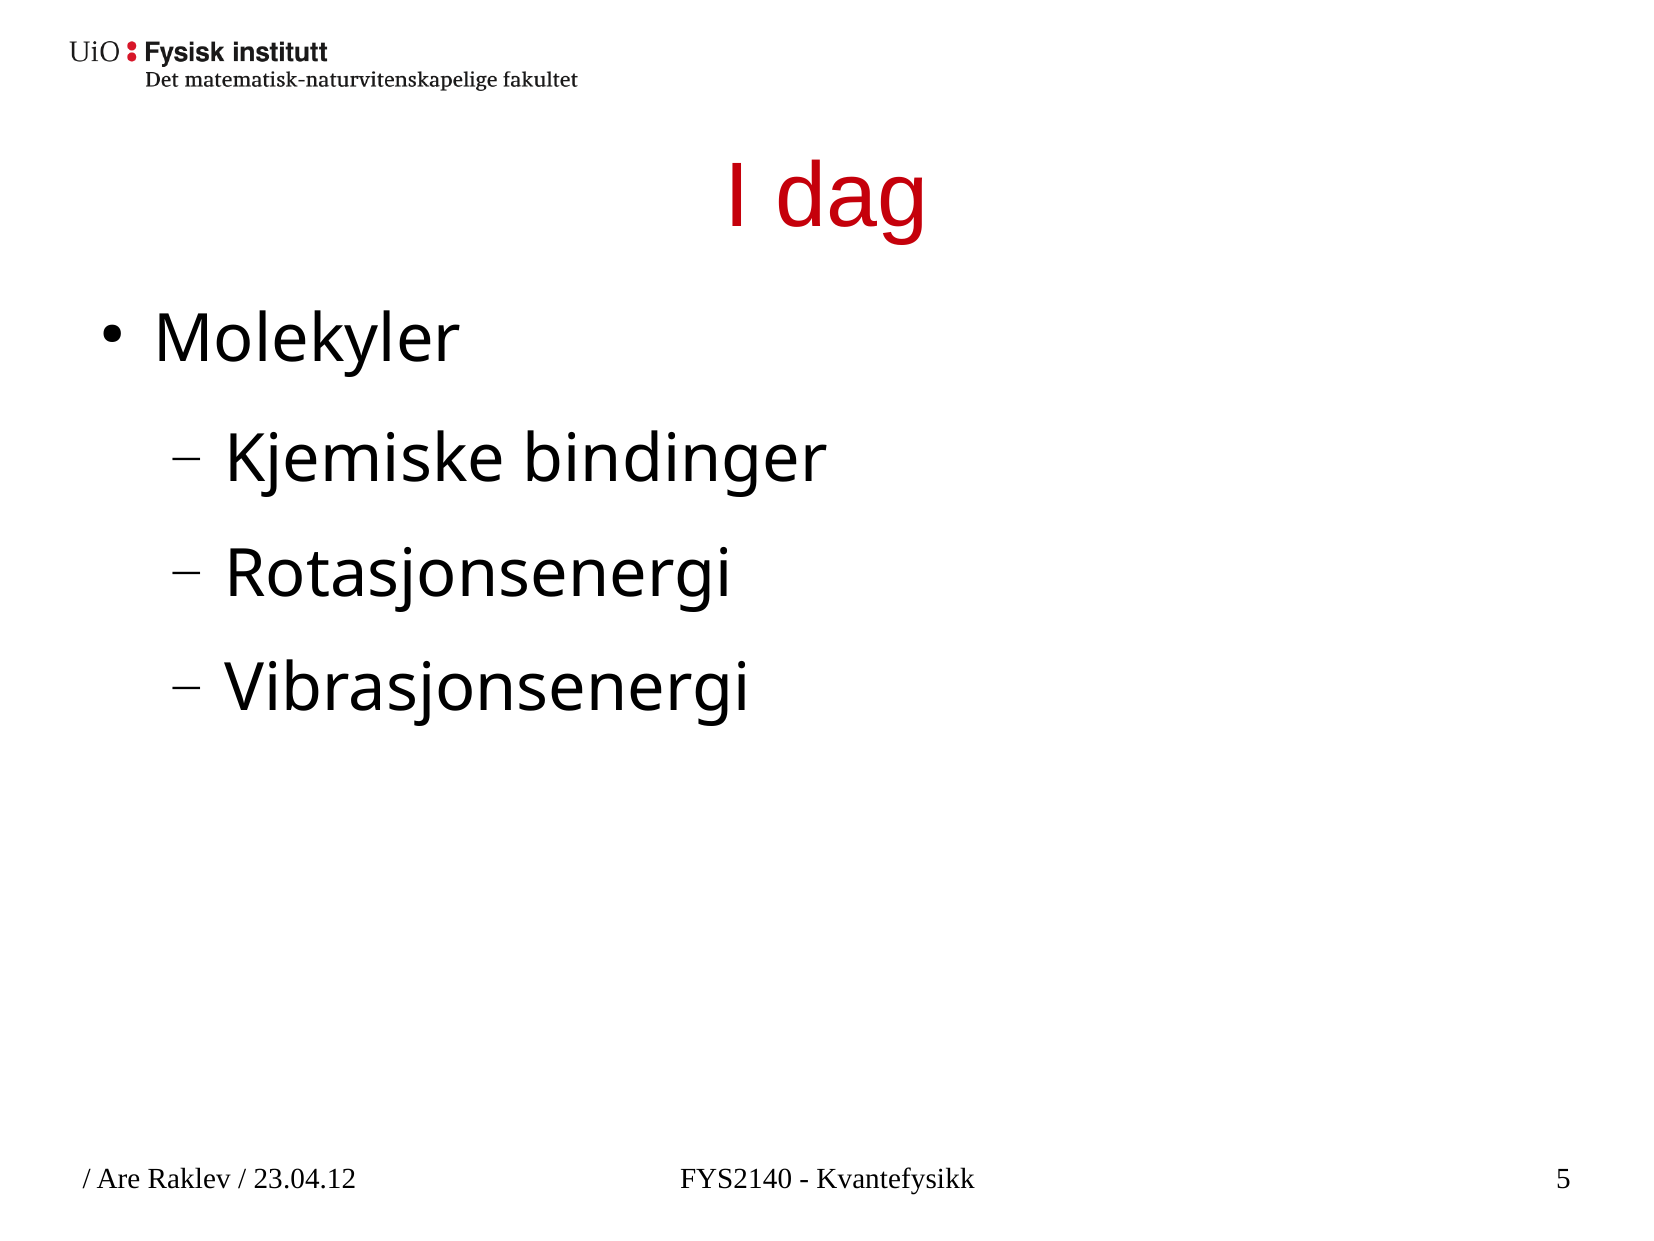

# I dag
Molekyler
Kjemiske bindinger
Rotasjonsenergi
Vibrasjonsenergi
/ Are Raklev / 23.04.12
FYS2140 - Kvantefysikk
5